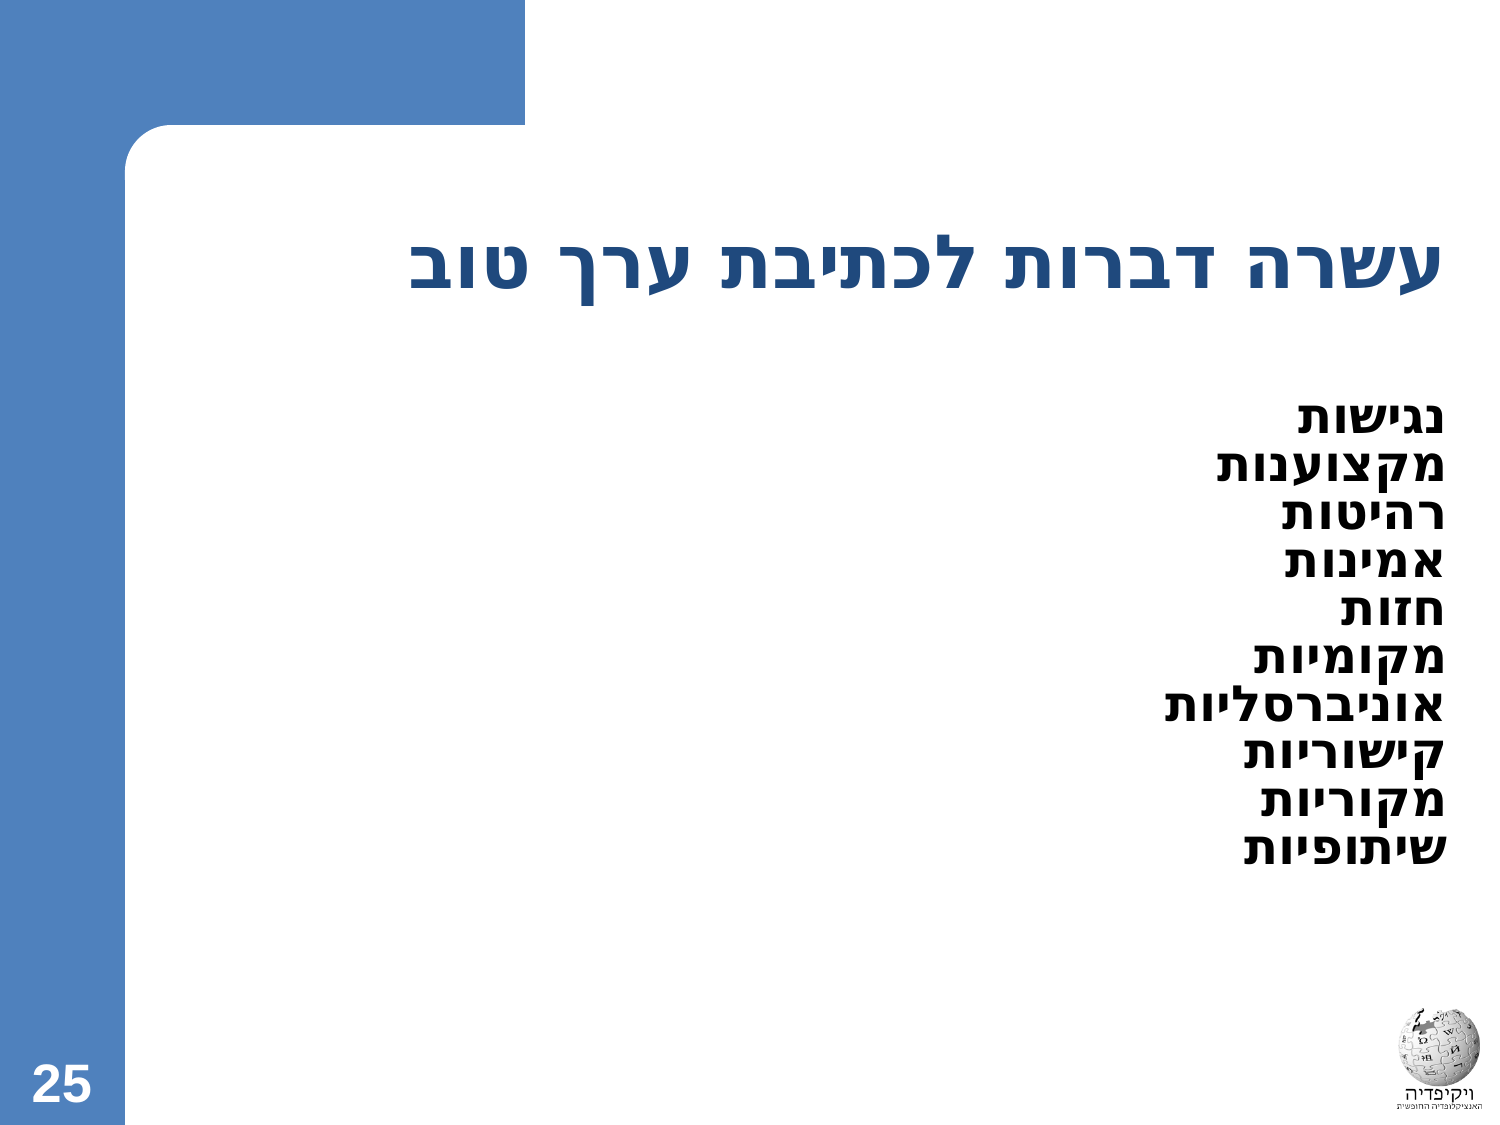

# עשרה דברות לכתיבת ערך טוב
נגישות
מקצוענות
רהיטות
אמינות
חזות
מקומיות
אוניברסליות
קישוריות
מקוריות
שיתופיות